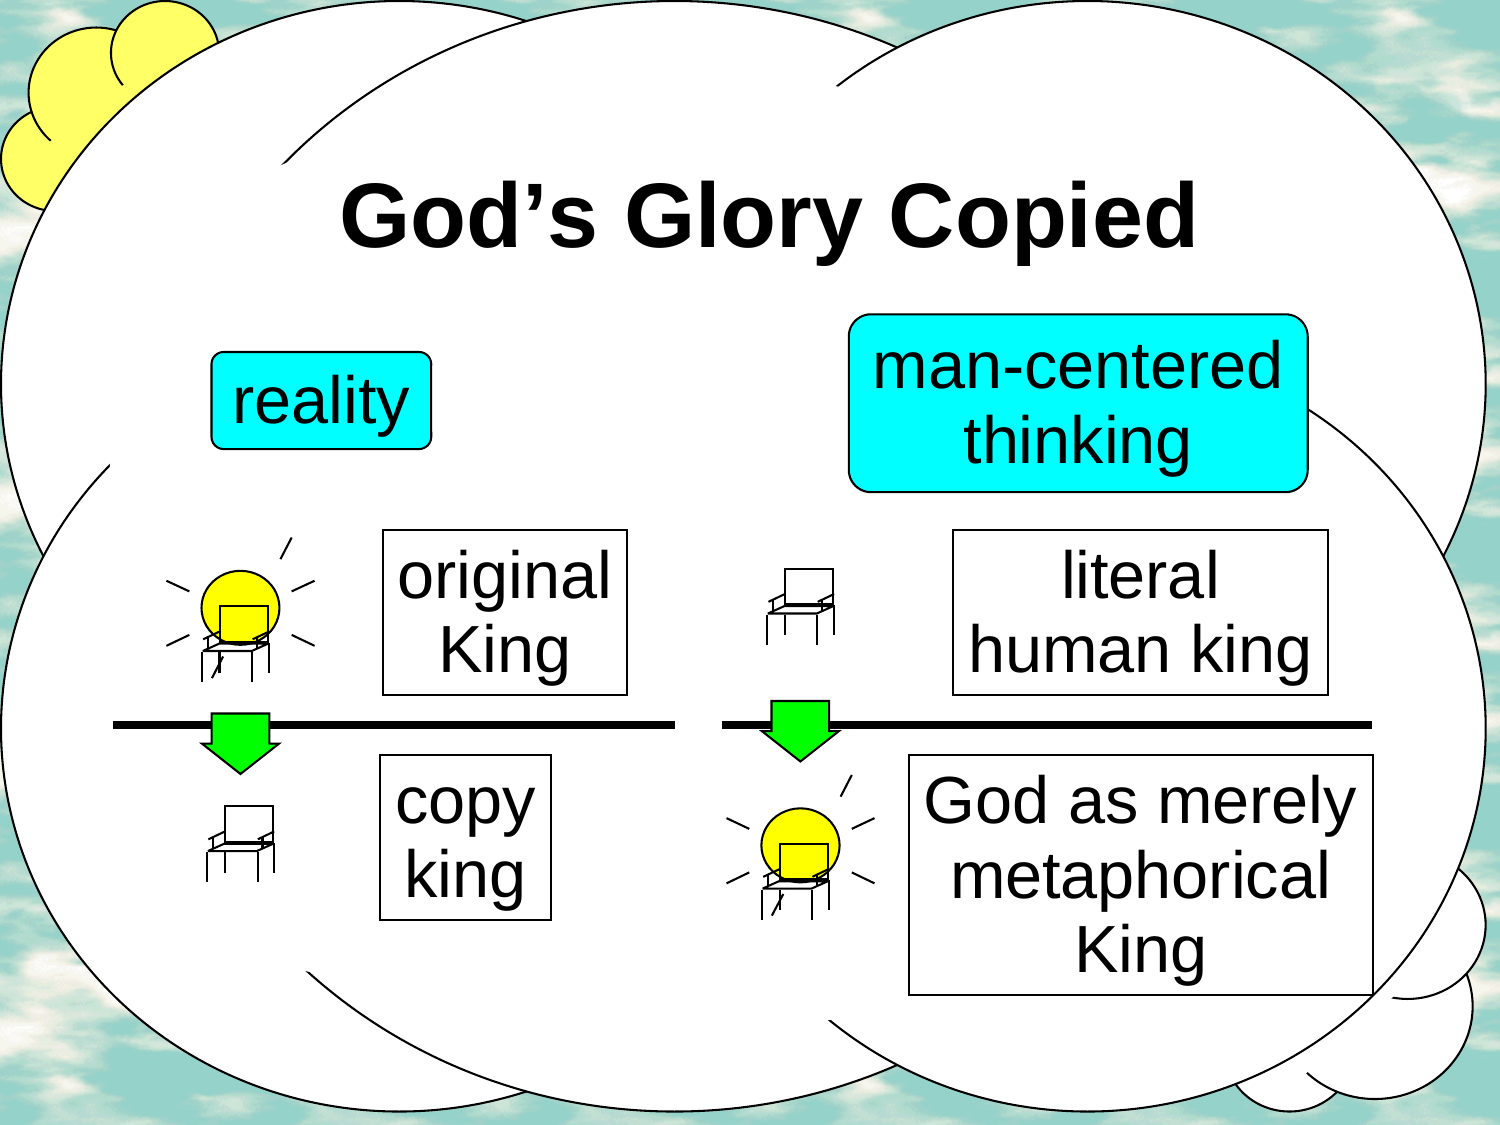

# God’s Glory Copied
man-centered
thinking
reality
original
King
literal
human king
God as merely
metaphorical
King
copy
king